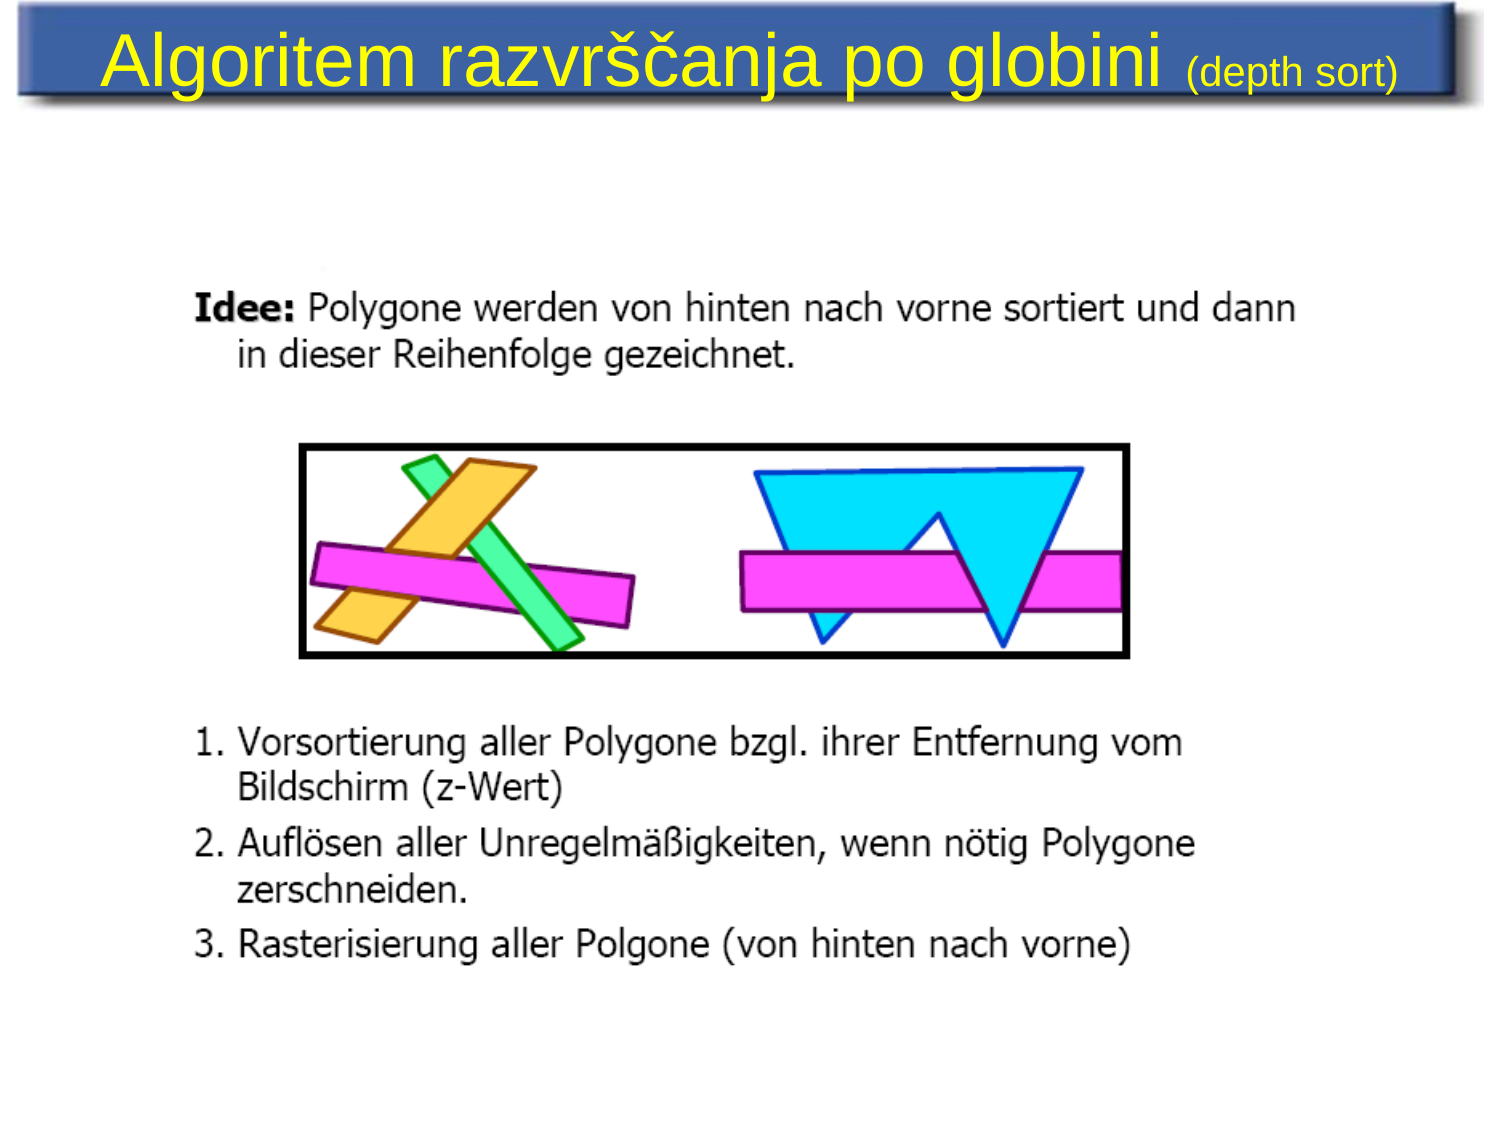

# Algoritem razvrščanja po globini (depth sort)